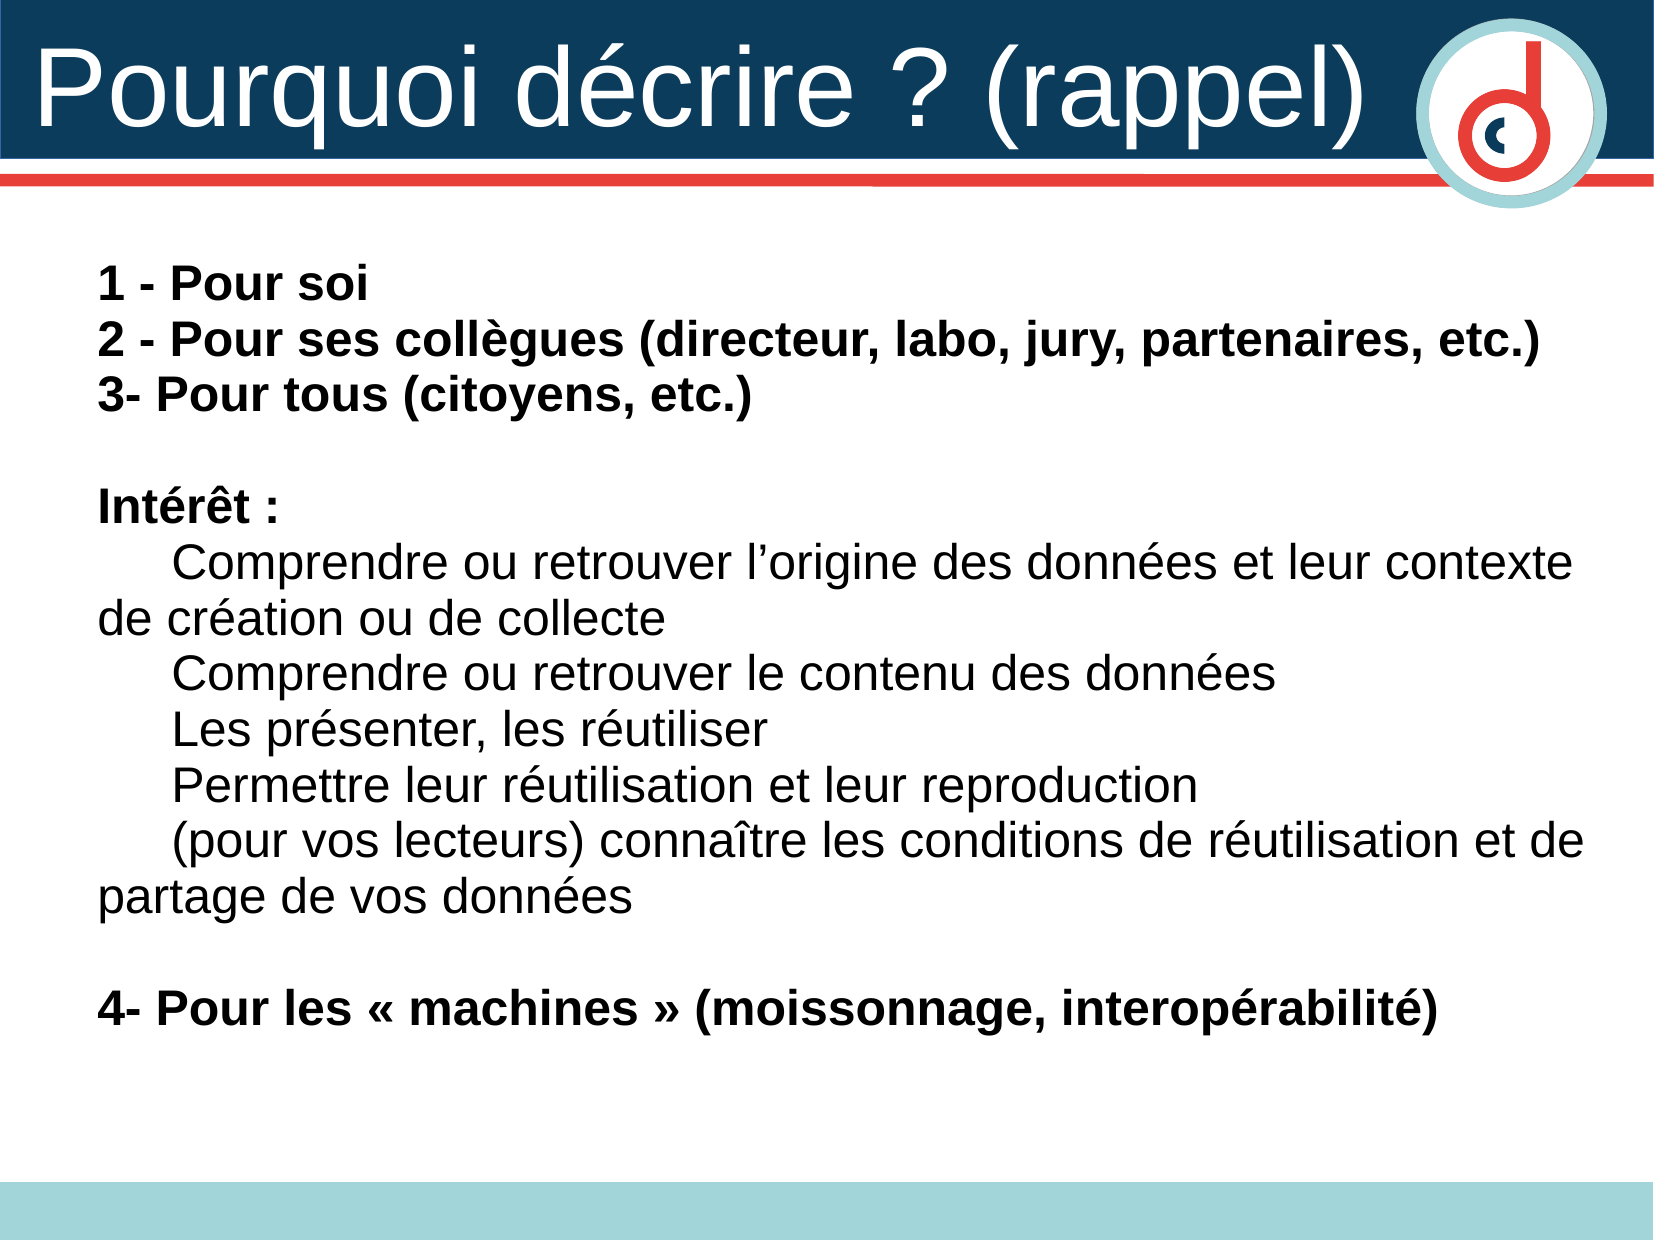

# Pourquoi décrire ? (rappel)
1 - Pour soi
2 - Pour ses collègues (directeur, labo, jury, partenaires, etc.)
3- Pour tous (citoyens, etc.)
Intérêt :
	Comprendre ou retrouver l’origine des données et leur contexte de création ou de collecte
	Comprendre ou retrouver le contenu des données
	Les présenter, les réutiliser
	Permettre leur réutilisation et leur reproduction
	(pour vos lecteurs) connaître les conditions de réutilisation et de partage de vos données
4- Pour les « machines » (moissonnage, interopérabilité)